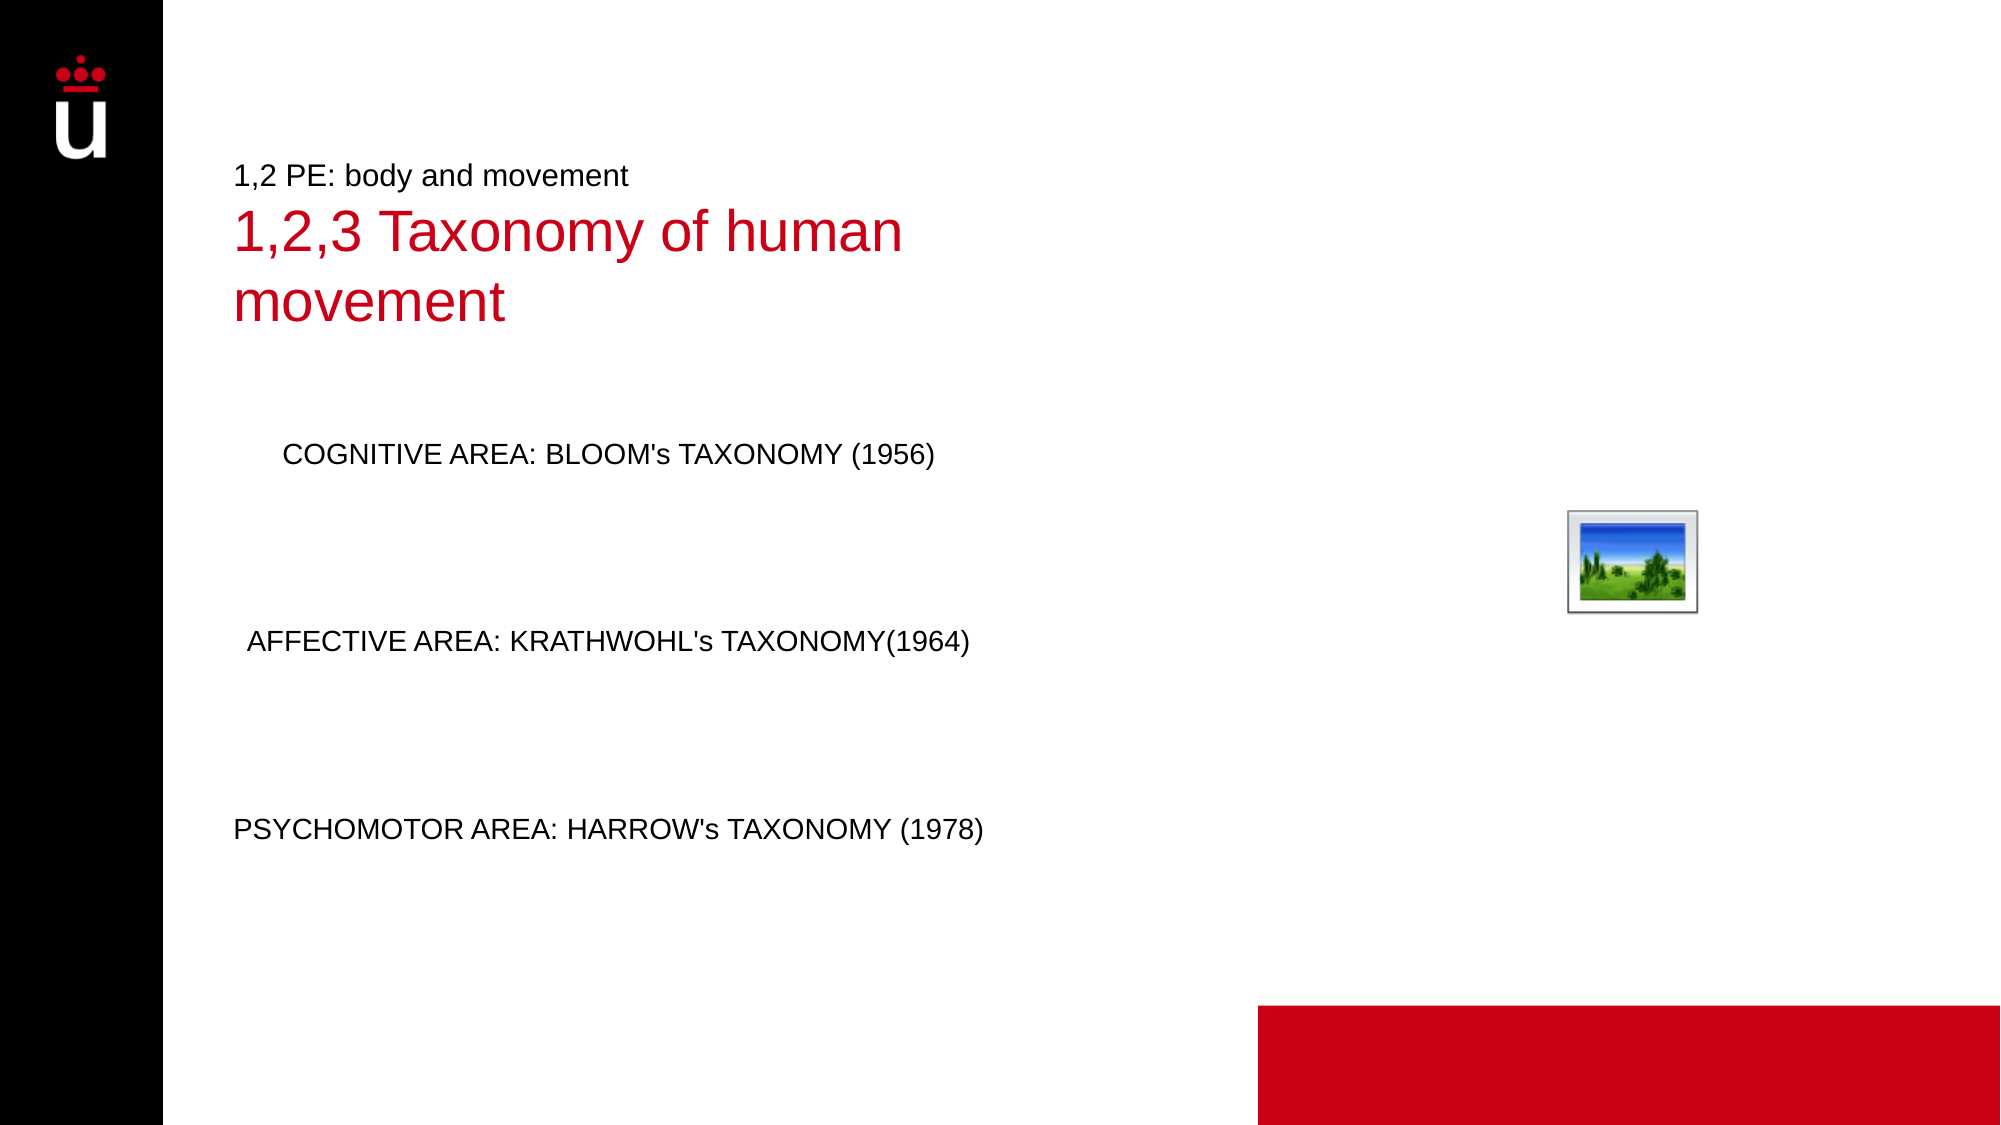

1,2 PE: body and movement
1,2,3 Taxonomy of human movement
COGNITIVE AREA: BLOOM's TAXONOMY (1956)
AFFECTIVE AREA: KRATHWOHL's TAXONOMY(1964)
PSYCHOMOTOR AREA: HARROW's TAXONOMY (1978)